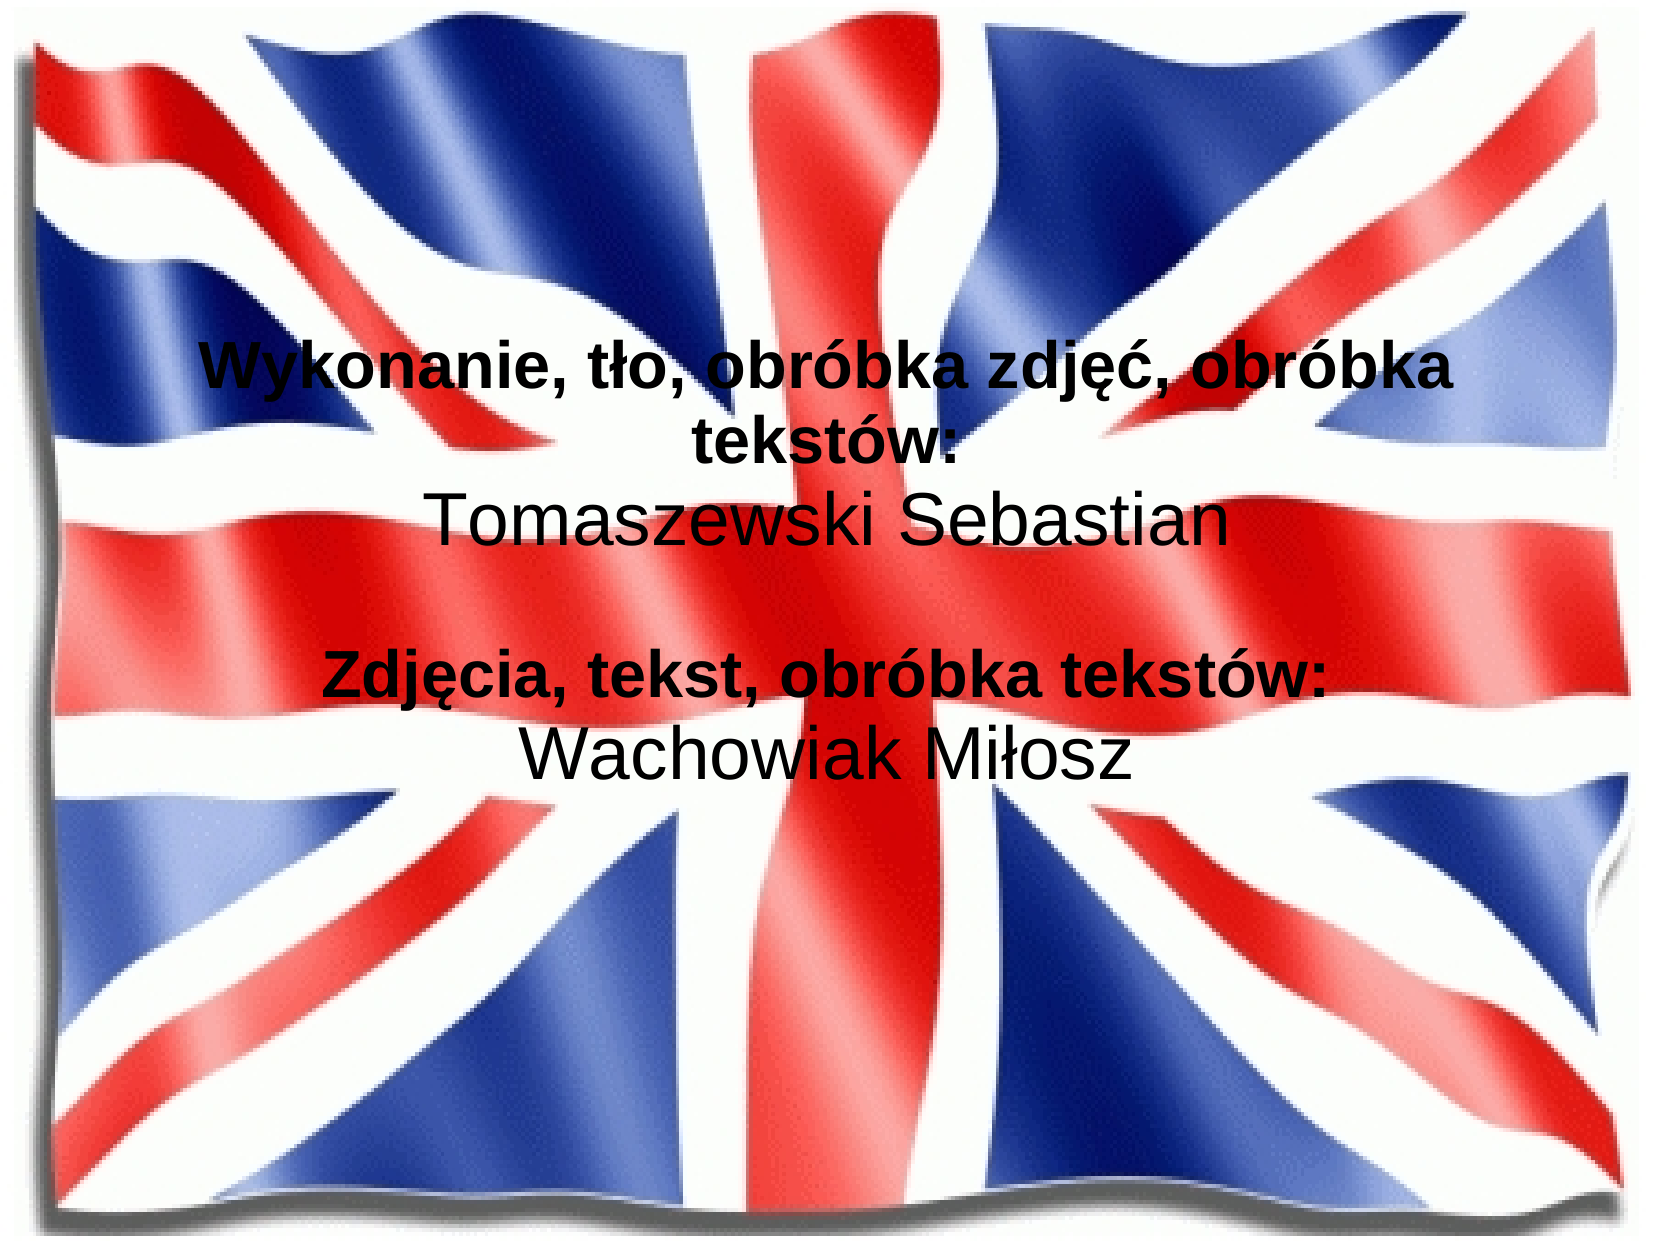

# Wykonanie, tło, obróbka zdjęć, obróbka tekstów:
Tomaszewski Sebastian
Zdjęcia, tekst, obróbka tekstów:
Wachowiak Miłosz